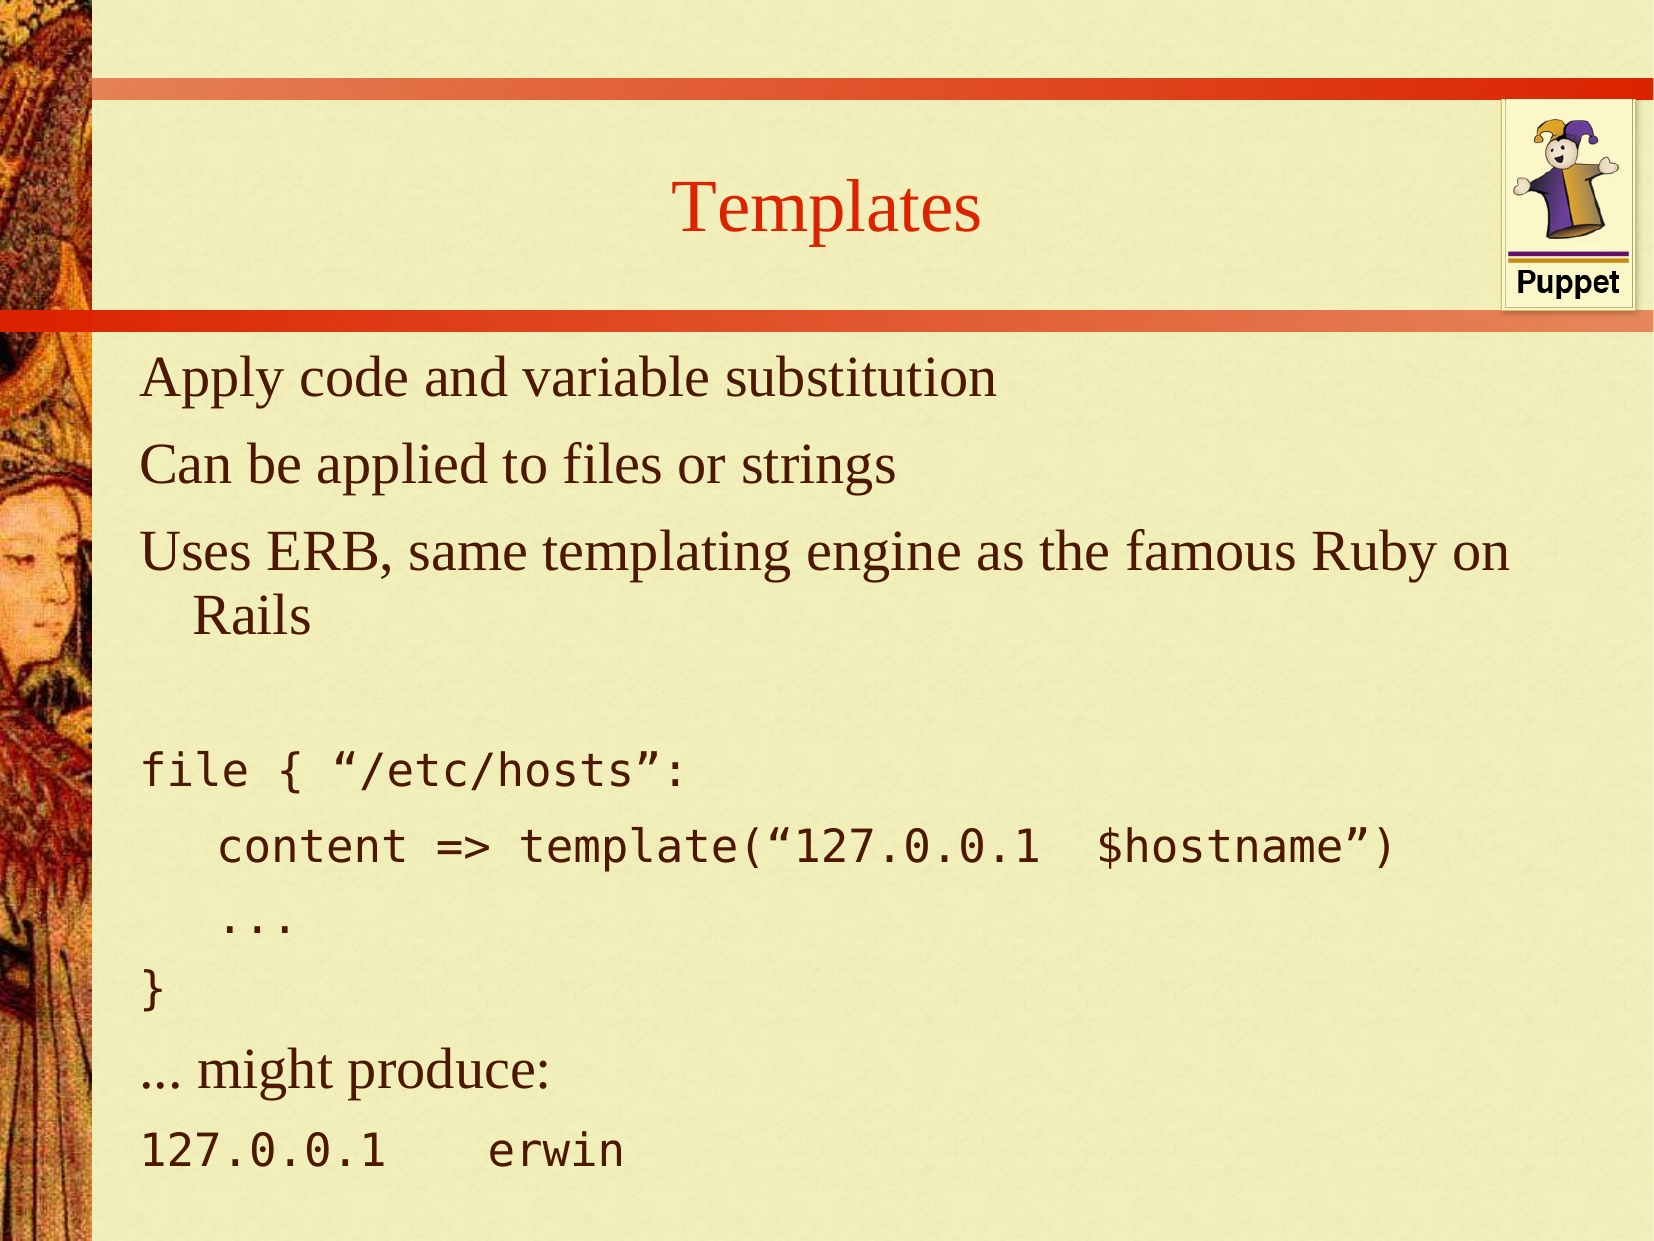

# Templates
Apply code and variable substitution
Can be applied to files or strings
Uses ERB, same templating engine as the famous Ruby on Rails
file { “/etc/hosts”:
content => template(“127.0.0.1 $hostname”)
...
}
... might produce:
127.0.0.1		erwin